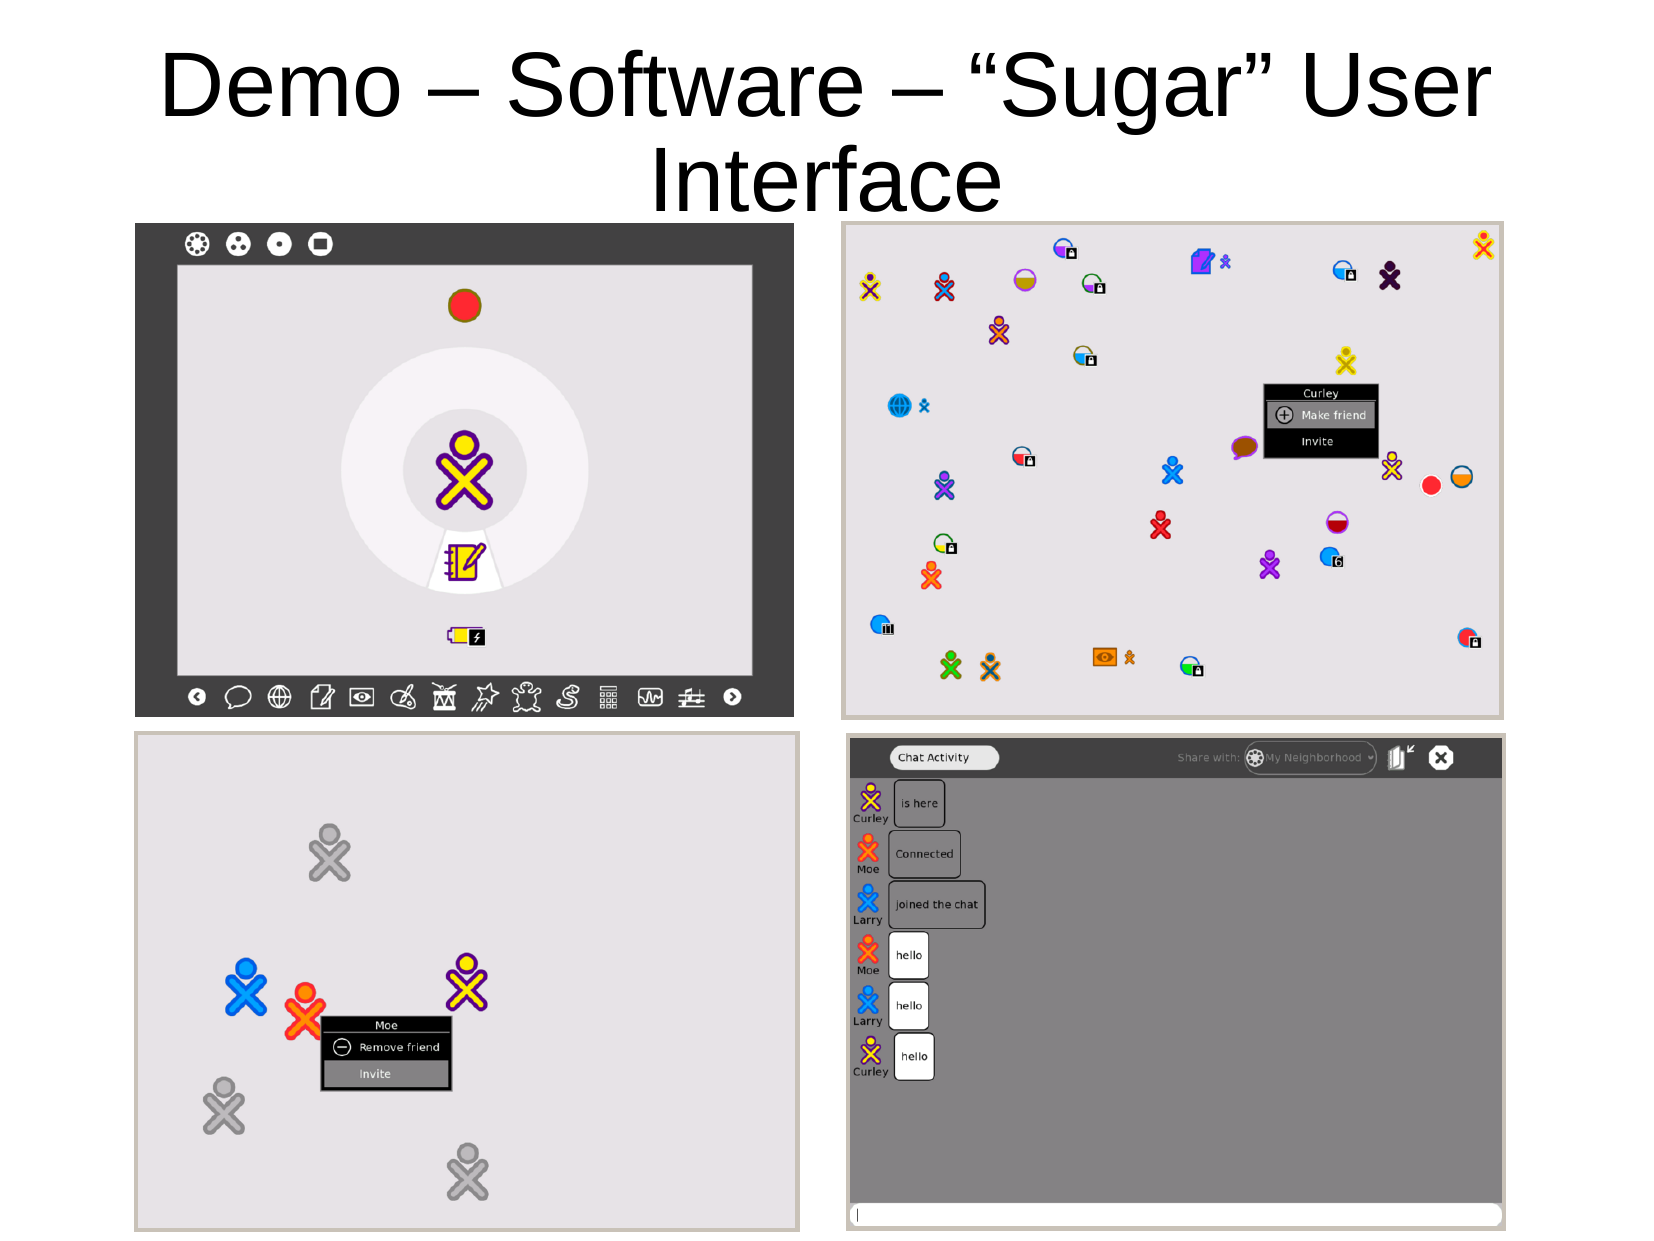

# Demo – Software – “Sugar” User Interface